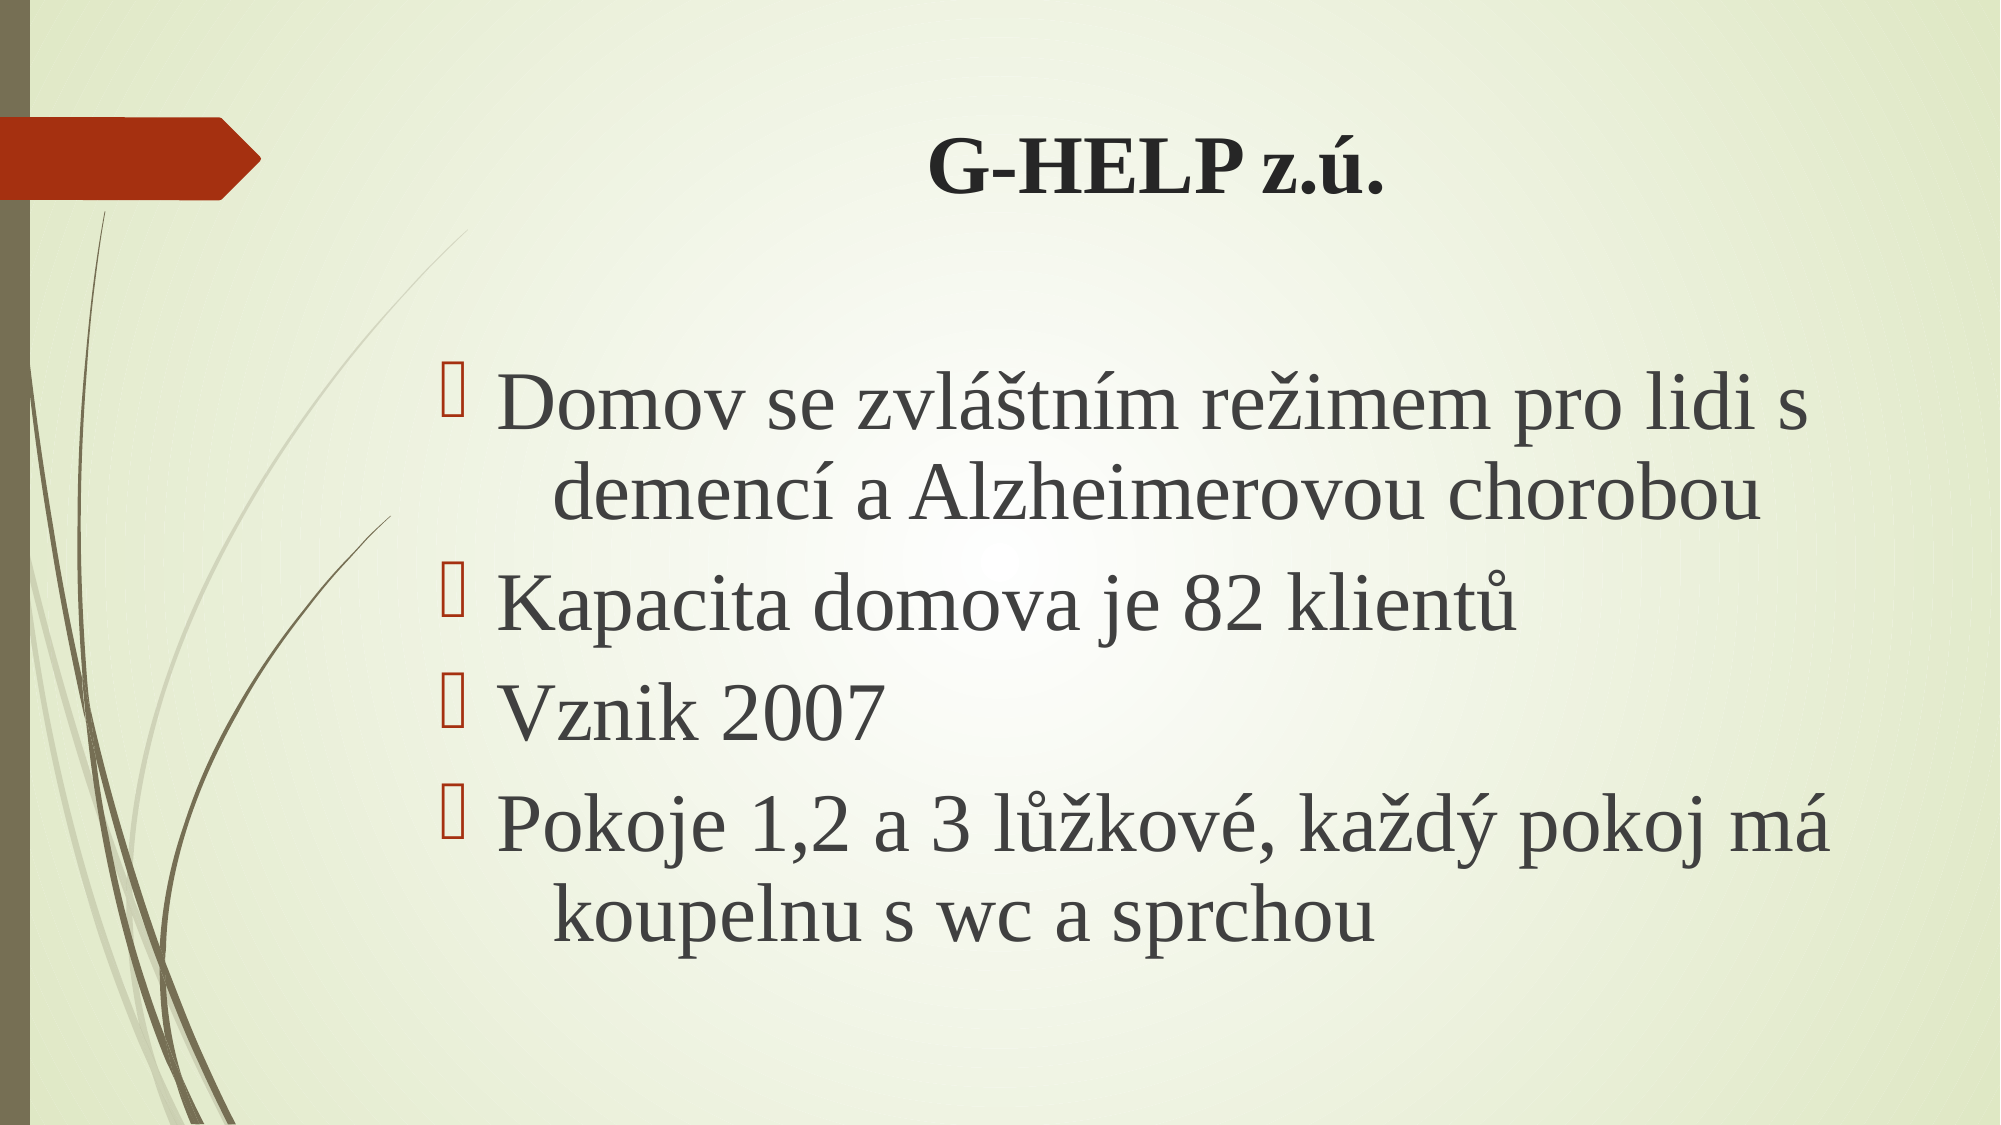

# G-HELP z.ú.
Domov se zvláštním režimem pro lidi s demencí a Alzheimerovou chorobou
Kapacita domova je 82 klientů
Vznik 2007
Pokoje 1,2 a 3 lůžkové, každý pokoj má koupelnu s wc a sprchou